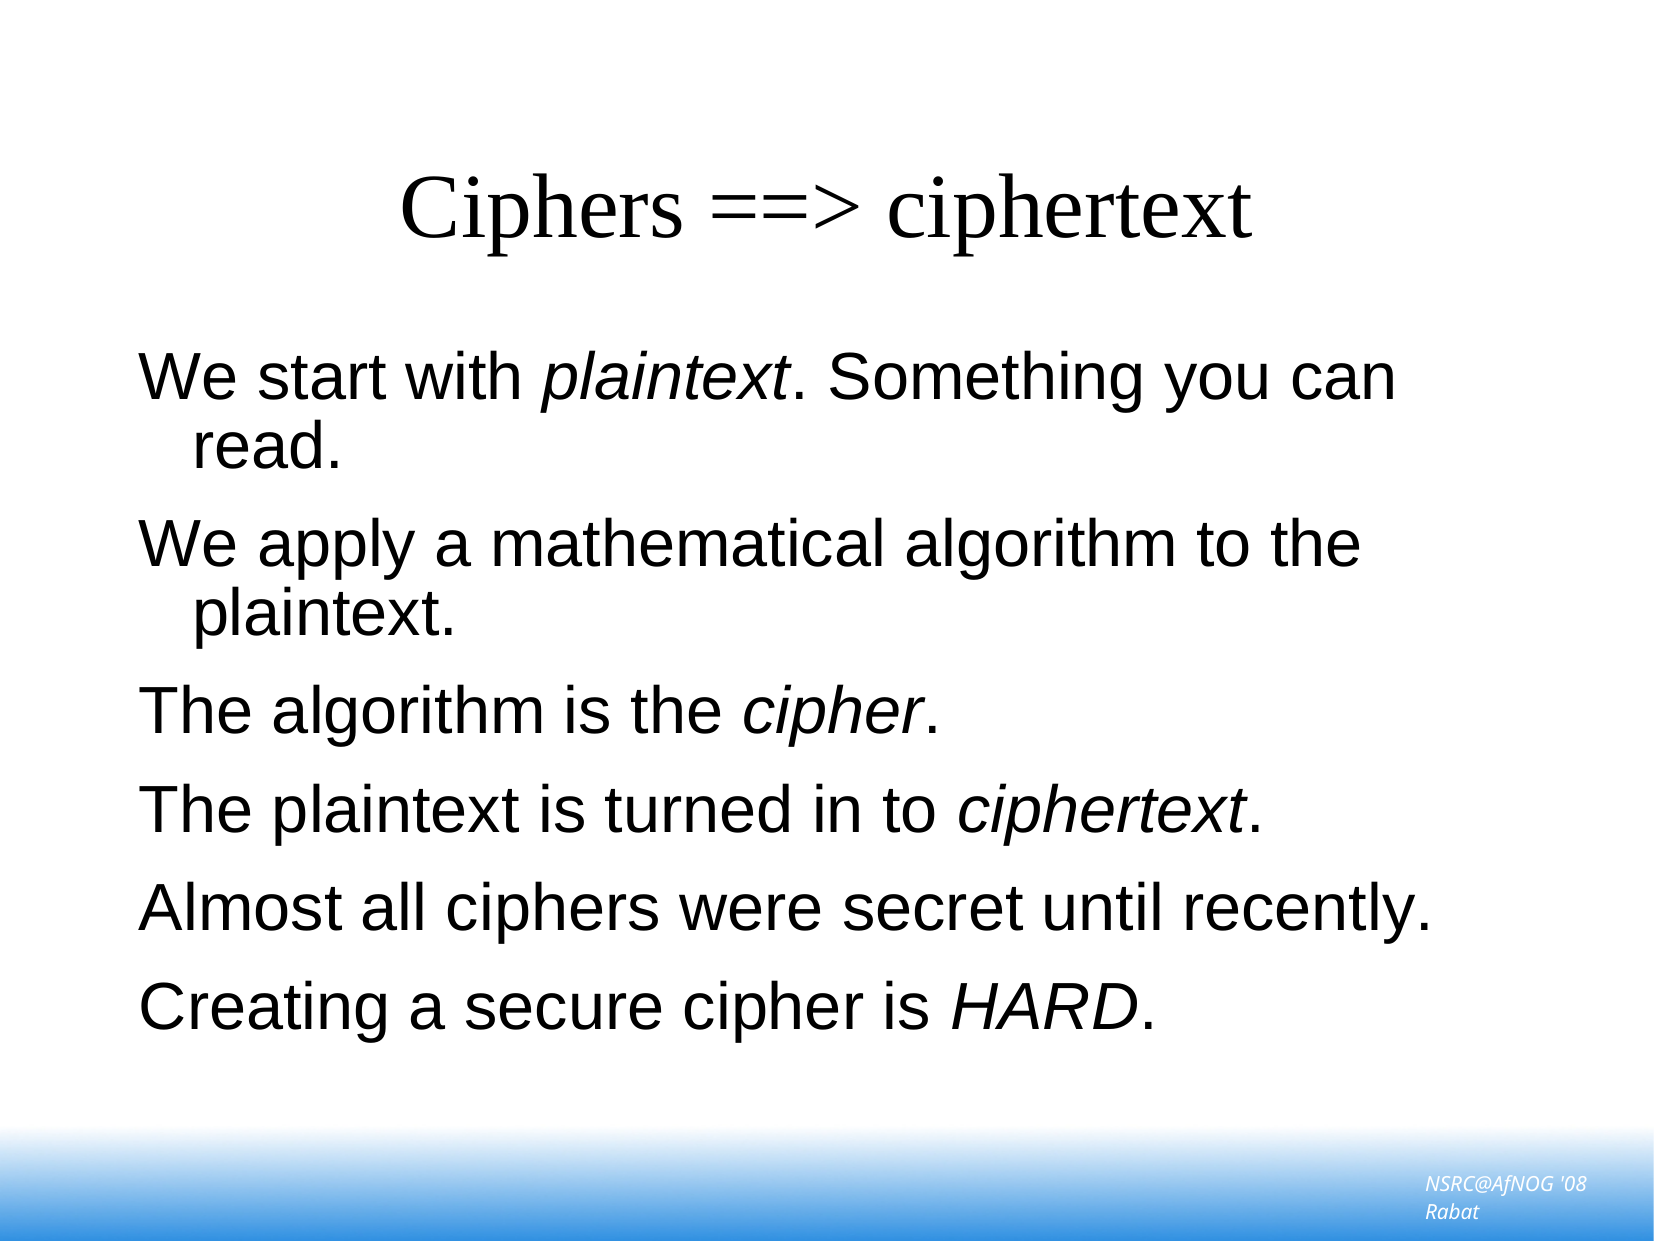

# Ciphers ==> ciphertext
We start with plaintext. Something you can read.
We apply a mathematical algorithm to the plaintext.
The algorithm is the cipher.
The plaintext is turned in to ciphertext.
Almost all ciphers were secret until recently.
Creating a secure cipher is HARD.